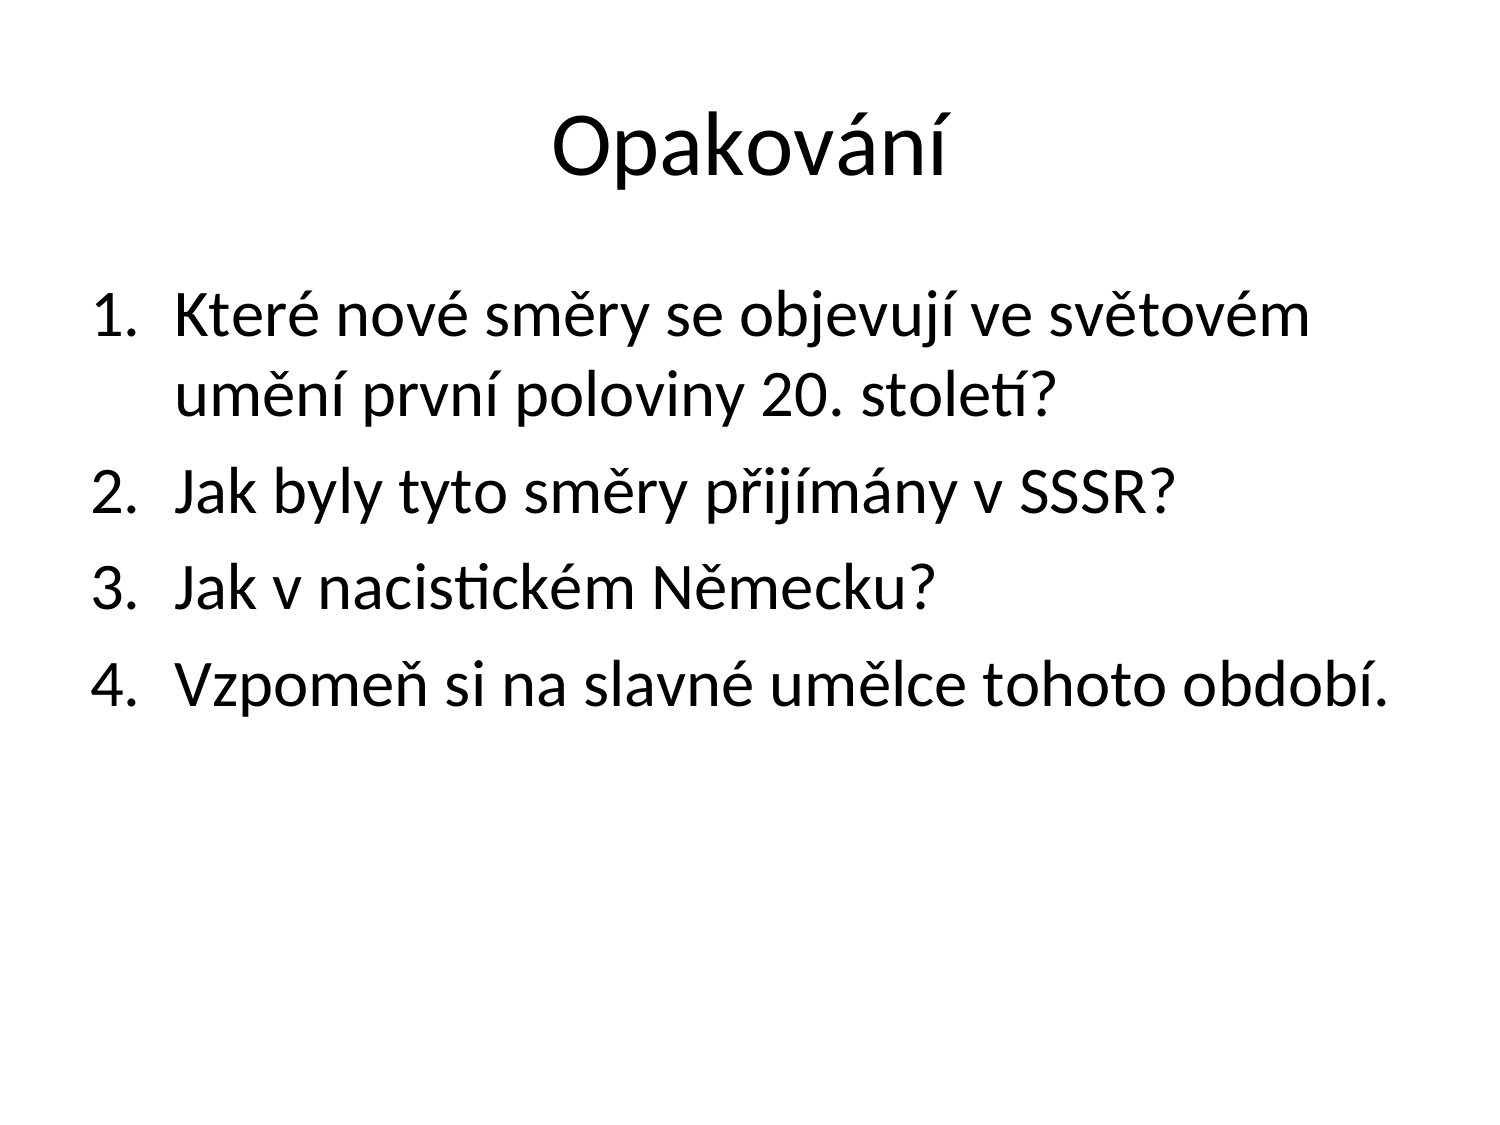

# Opakování
Které nové směry se objevují ve světovém umění první poloviny 20. století?
Jak byly tyto směry přijímány v SSSR?
Jak v nacistickém Německu?
Vzpomeň si na slavné umělce tohoto období.